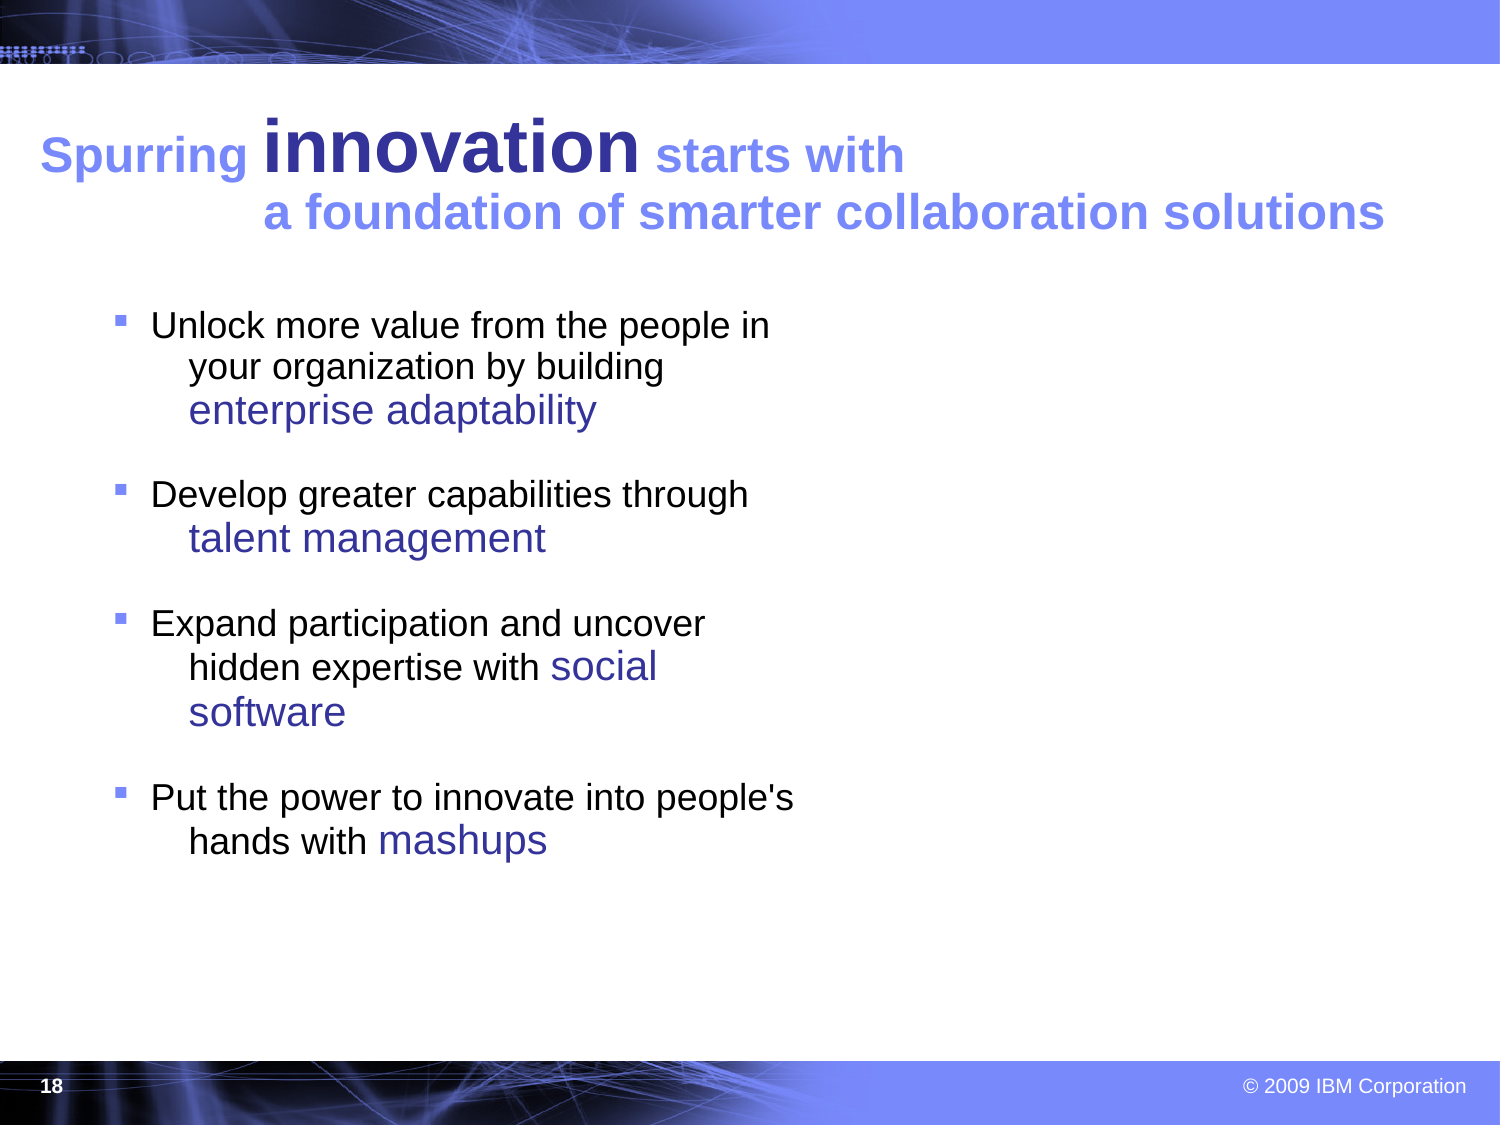

# Spurring innovation starts with a foundation of smarter collaboration solutions
Unlock more value from the people in your organization by building enterprise adaptability
Develop greater capabilities through talent management
Expand participation and uncover hidden expertise with social software
Put the power to innovate into people's hands with mashups
DEEPER
RELATIONSHIPS
REDUCE
COSTS
WORKFORCE
PRODUCTIVITY
INNOVATION
18